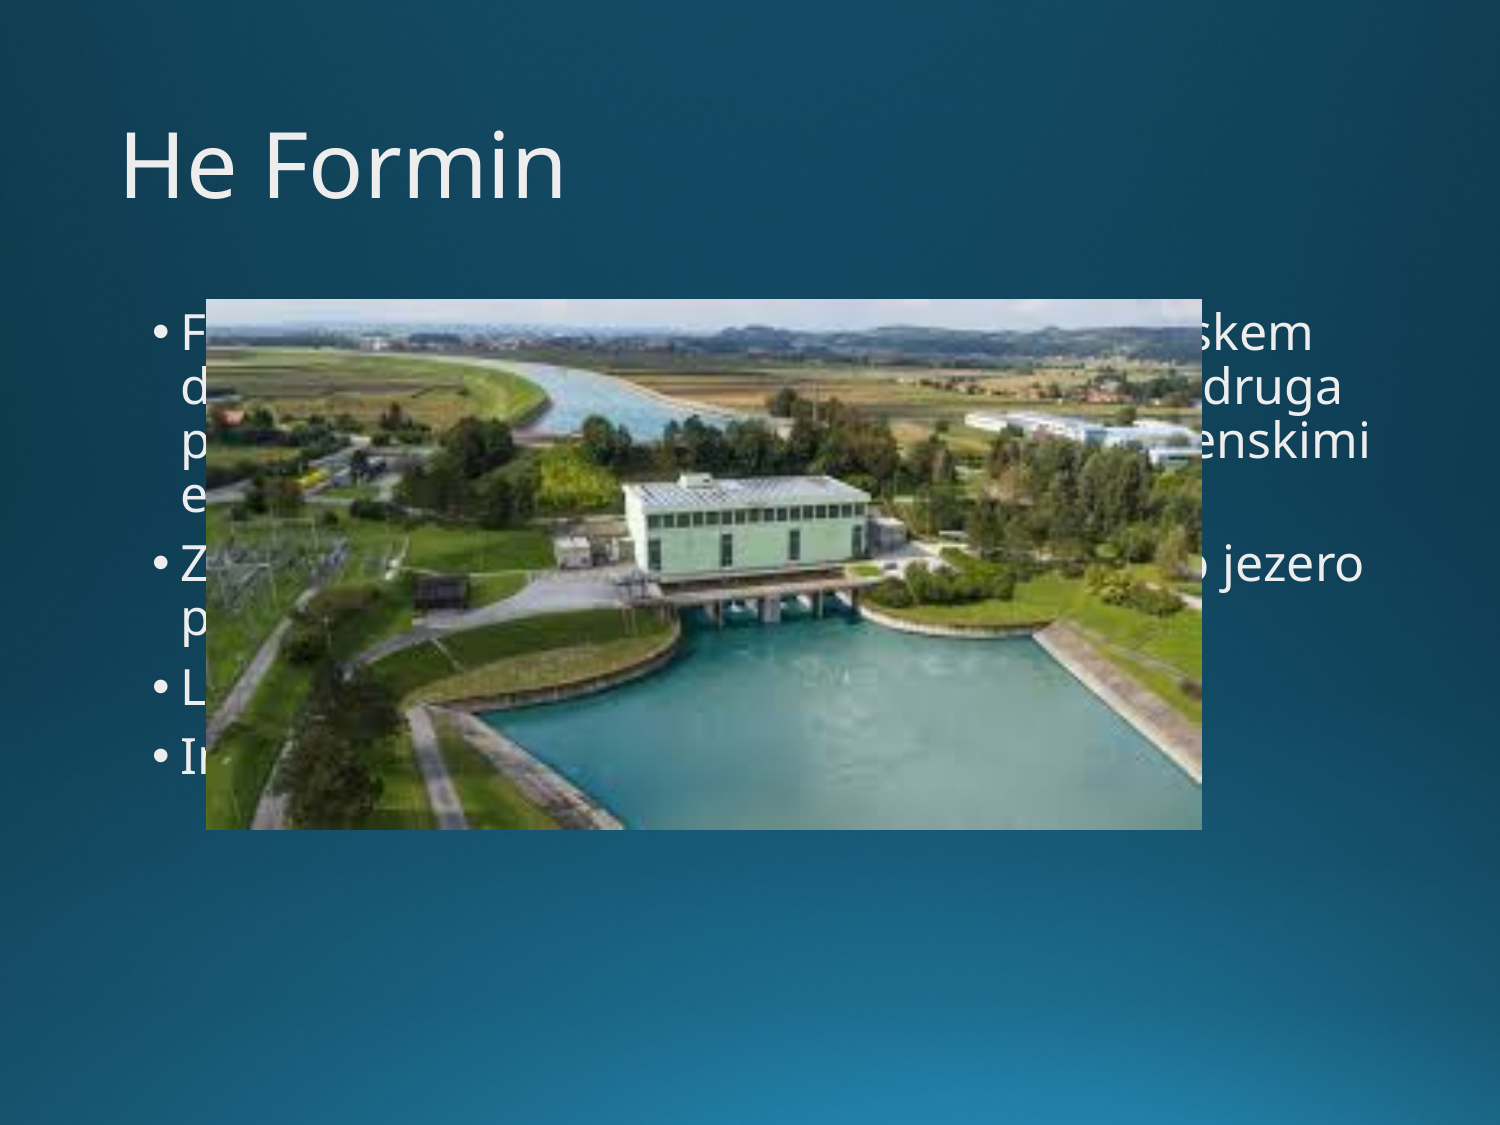

# He Formin
Formin je zadnja hidroelektrarna na Slovenskem delu Drave. Ima največji rezorvar vode in je druga po proizvodnji električne energije med slovenskimi elektrarnami.
Za potrebe je bilo zgrajeno največje umetno jezero pri nas.
Letna proizvodnja je 548 milijon kWh .
Ima 2 kaplanove turbine .